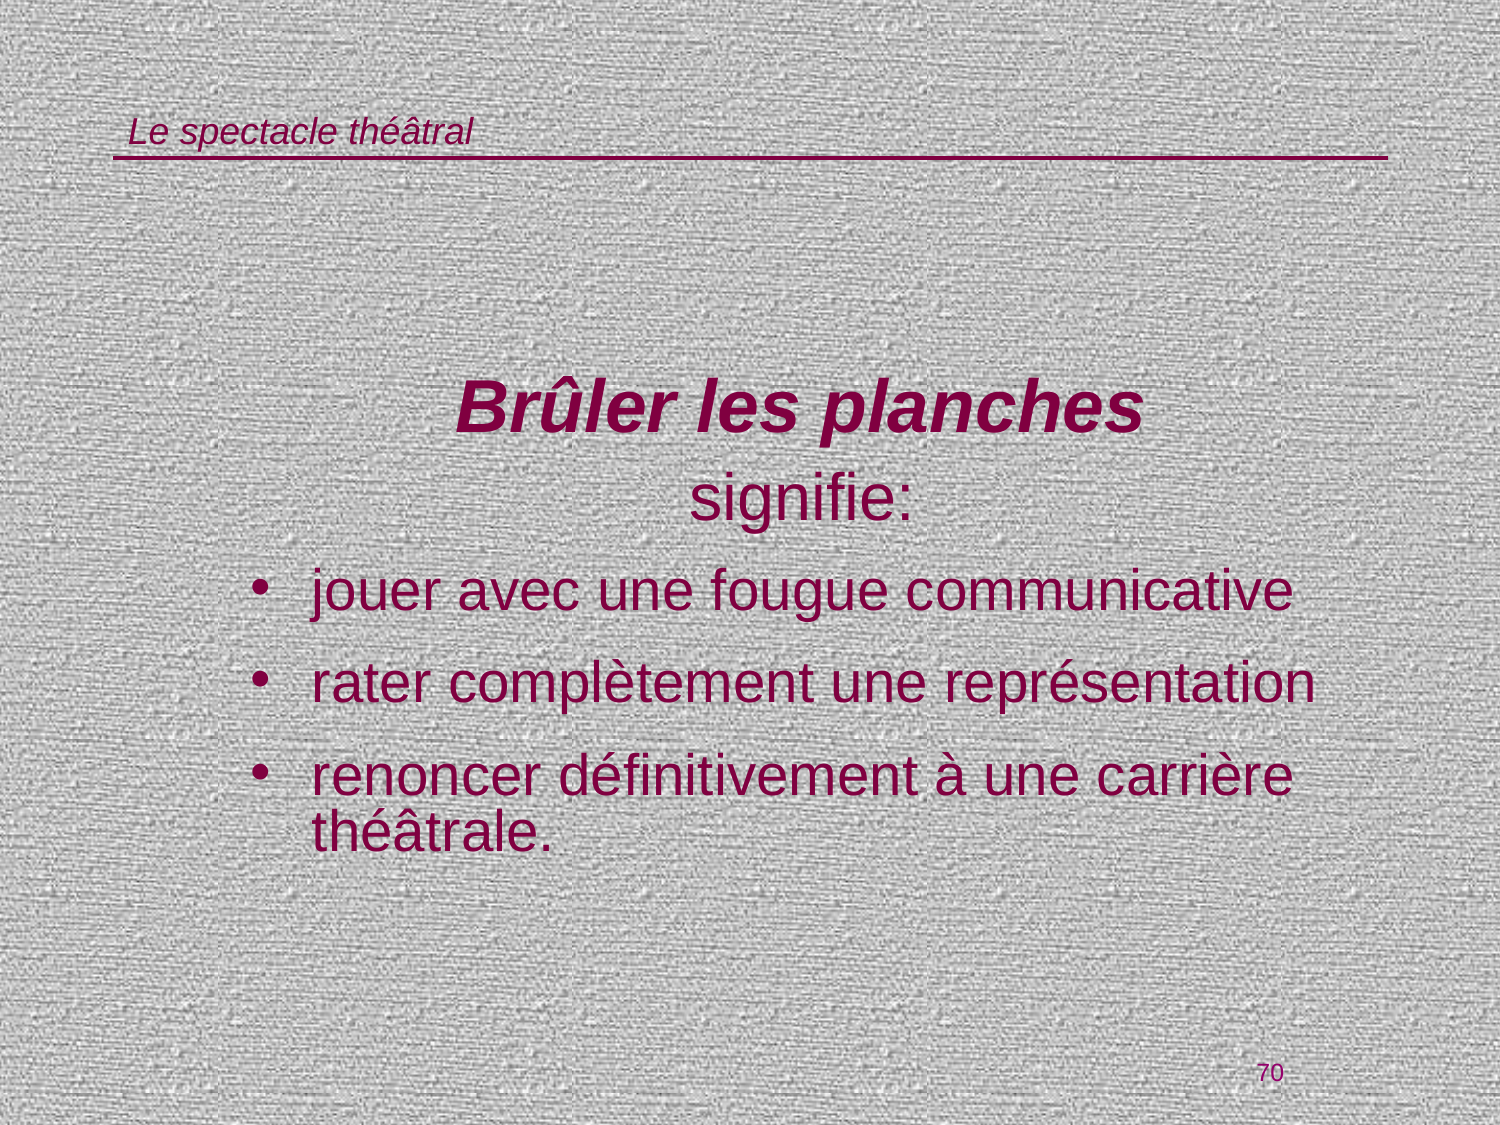

Brûler les planches
signifie:
jouer avec une fougue communicative
rater complètement une représentation
renoncer définitivement à une carrière théâtrale.
70